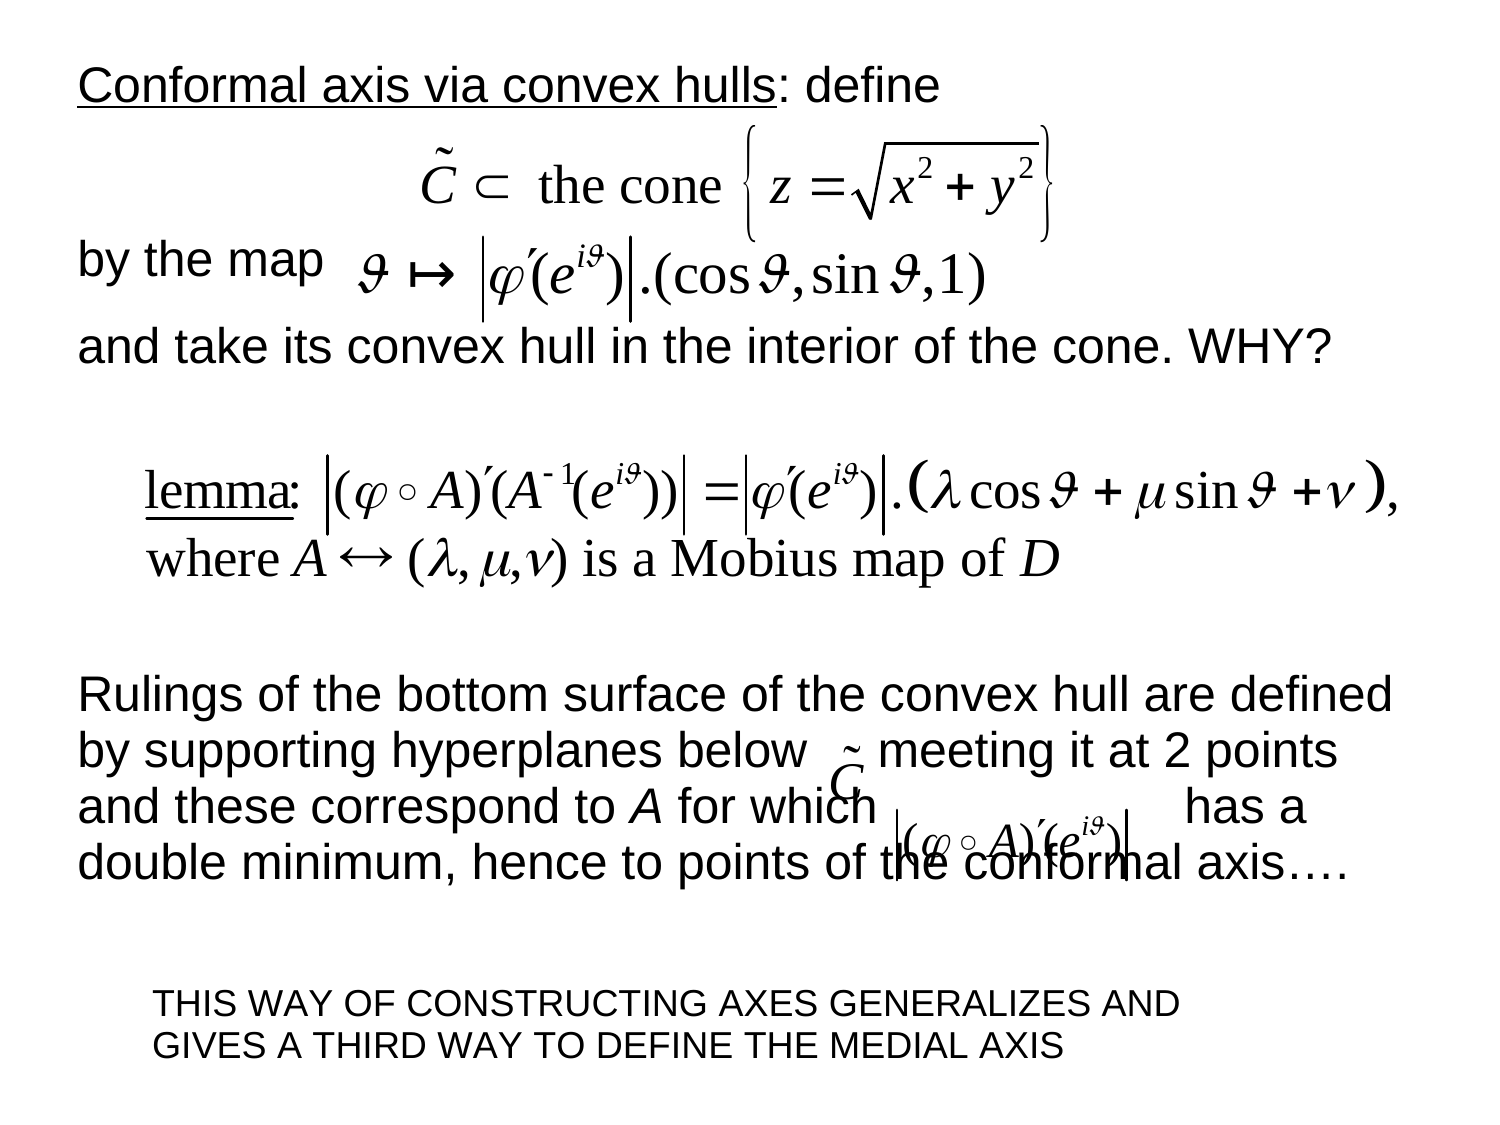

Conformal axis via convex hulls: define
by the map
and take its convex hull in the interior of the cone. WHY?
Rulings of the bottom surface of the convex hull are defined by supporting hyperplanes below meeting it at 2 points and these correspond to A for which has a double minimum, hence to points of the conformal axis….
THIS WAY OF CONSTRUCTING AXES GENERALIZES AND GIVES A THIRD WAY TO DEFINE THE MEDIAL AXIS